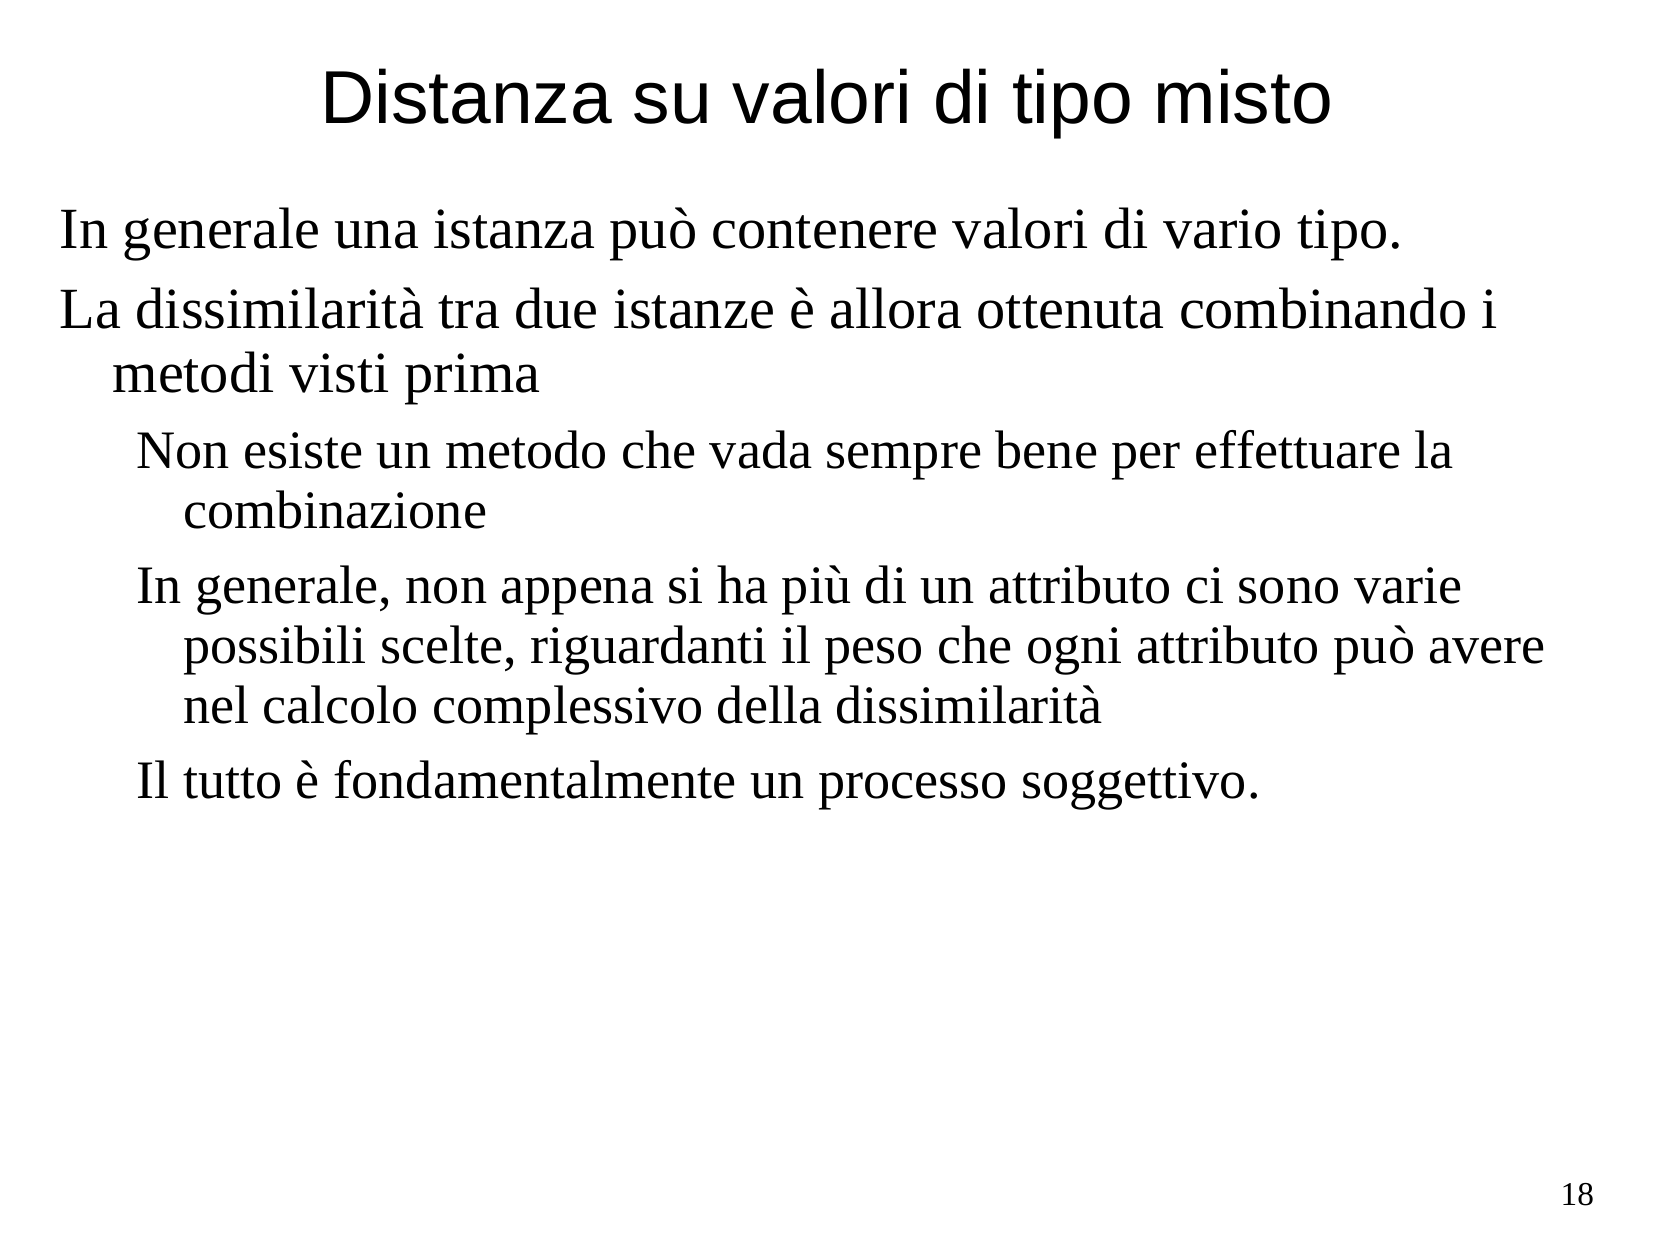

# Distanza su valori di tipo misto
In generale una istanza può contenere valori di vario tipo.
La dissimilarità tra due istanze è allora ottenuta combinando i metodi visti prima
Non esiste un metodo che vada sempre bene per effettuare la combinazione
In generale, non appena si ha più di un attributo ci sono varie possibili scelte, riguardanti il peso che ogni attributo può avere nel calcolo complessivo della dissimilarità
Il tutto è fondamentalmente un processo soggettivo.